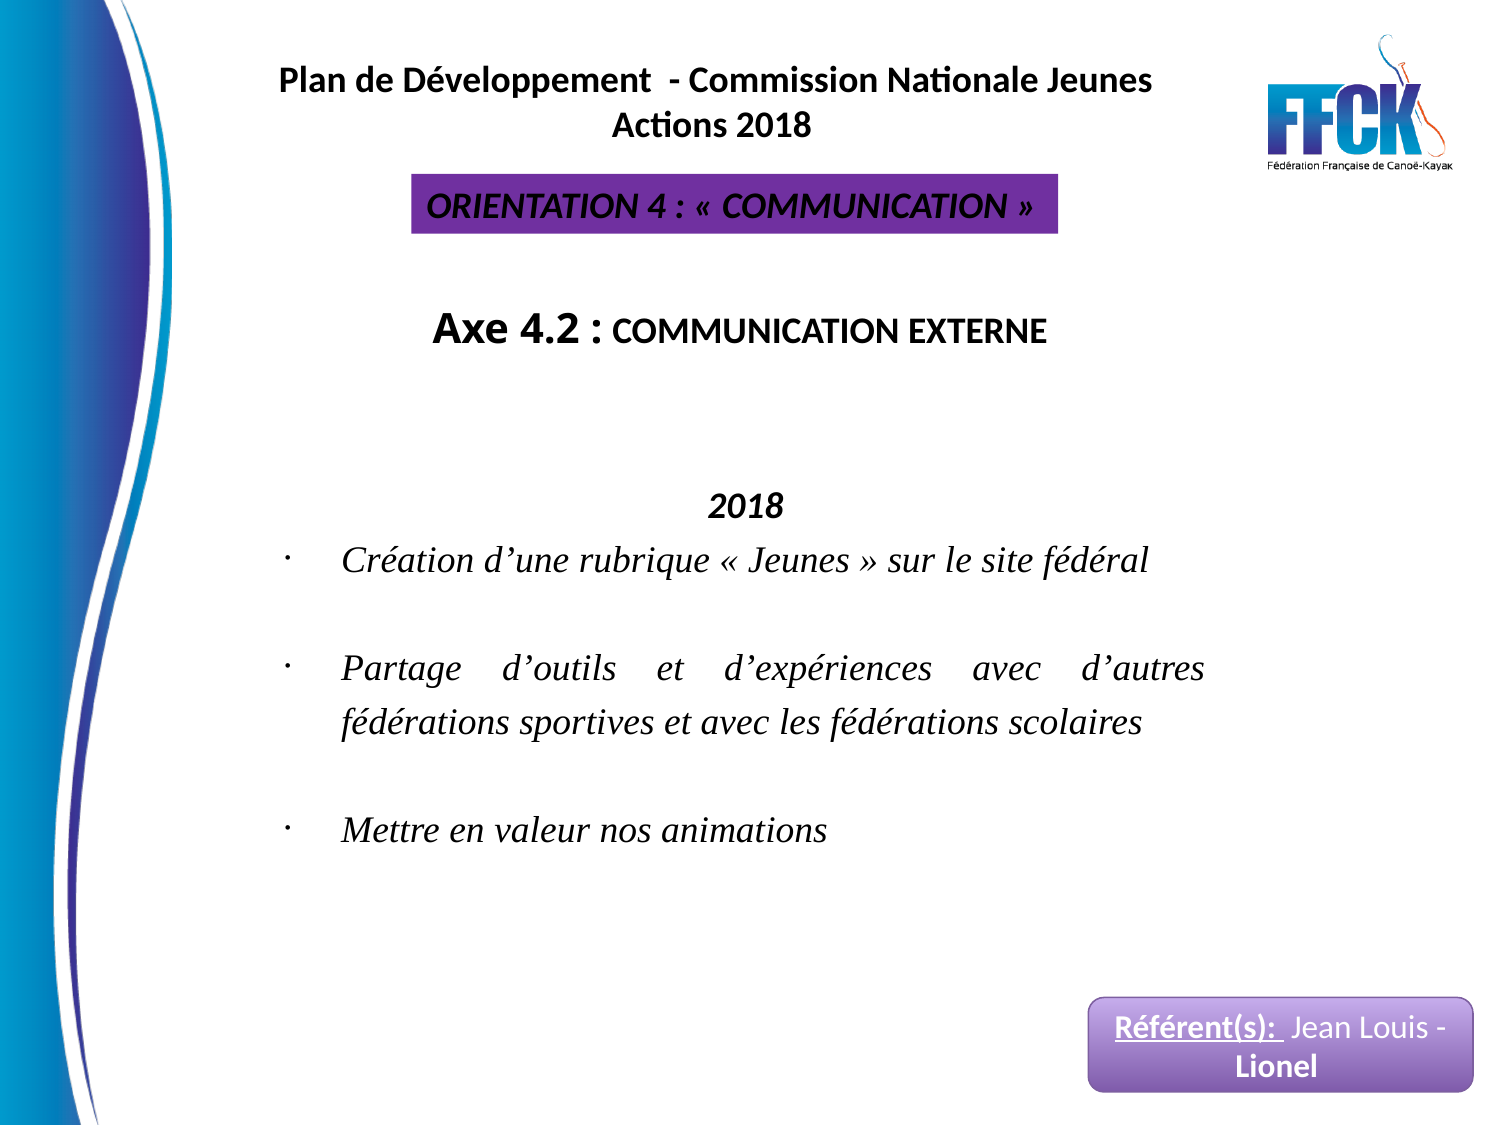

Plan de Développement - Commission Nationale Jeunes
Actions 2018
ORIENTATION 4 : « COMMUNICATION »
Axe 4.2 : COMMUNICATION EXTERNE
2018
Création d’une rubrique « Jeunes » sur le site fédéral
Partage d’outils et d’expériences avec d’autres fédérations sportives et avec les fédérations scolaires
Mettre en valeur nos animations
Référent(s): Jean Louis - Lionel